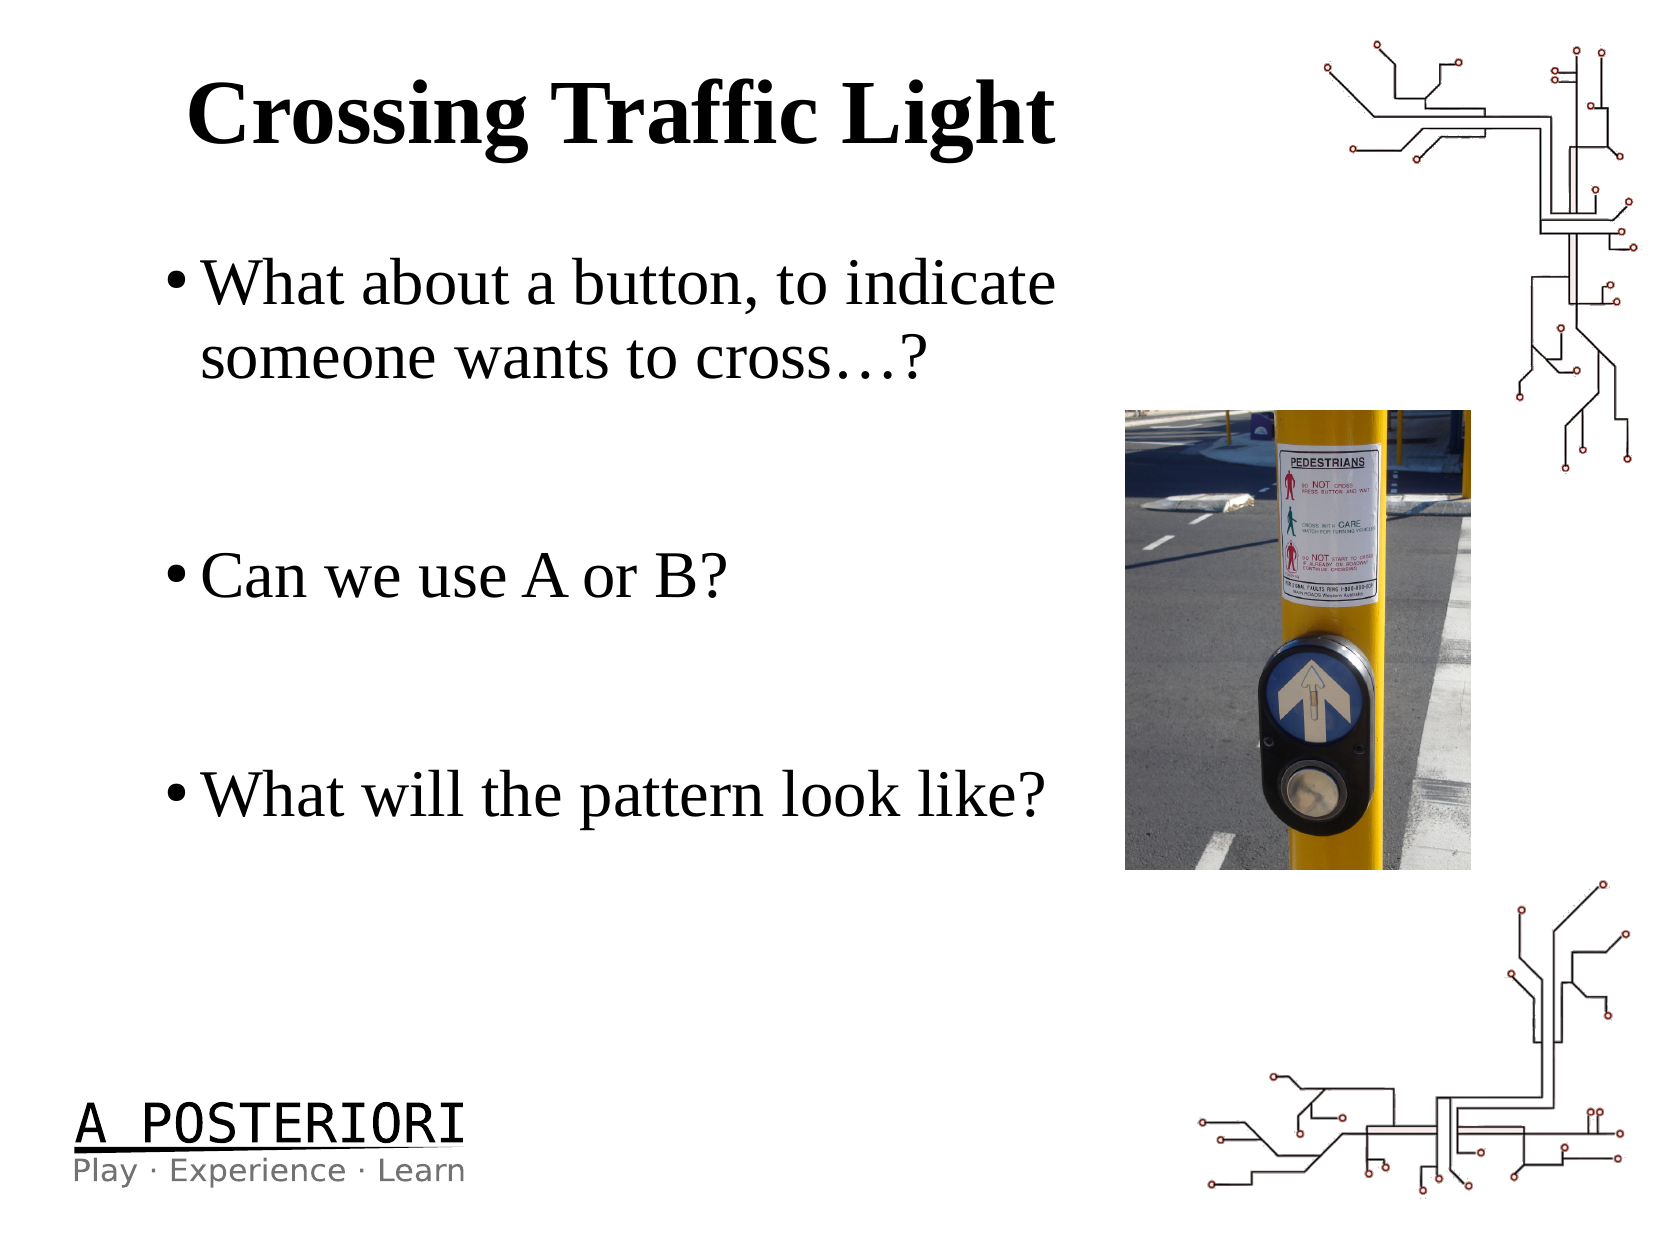

# Crossing Traffic Light
What about a button, to indicate someone wants to cross…?
Can we use A or B?
What will the pattern look like?